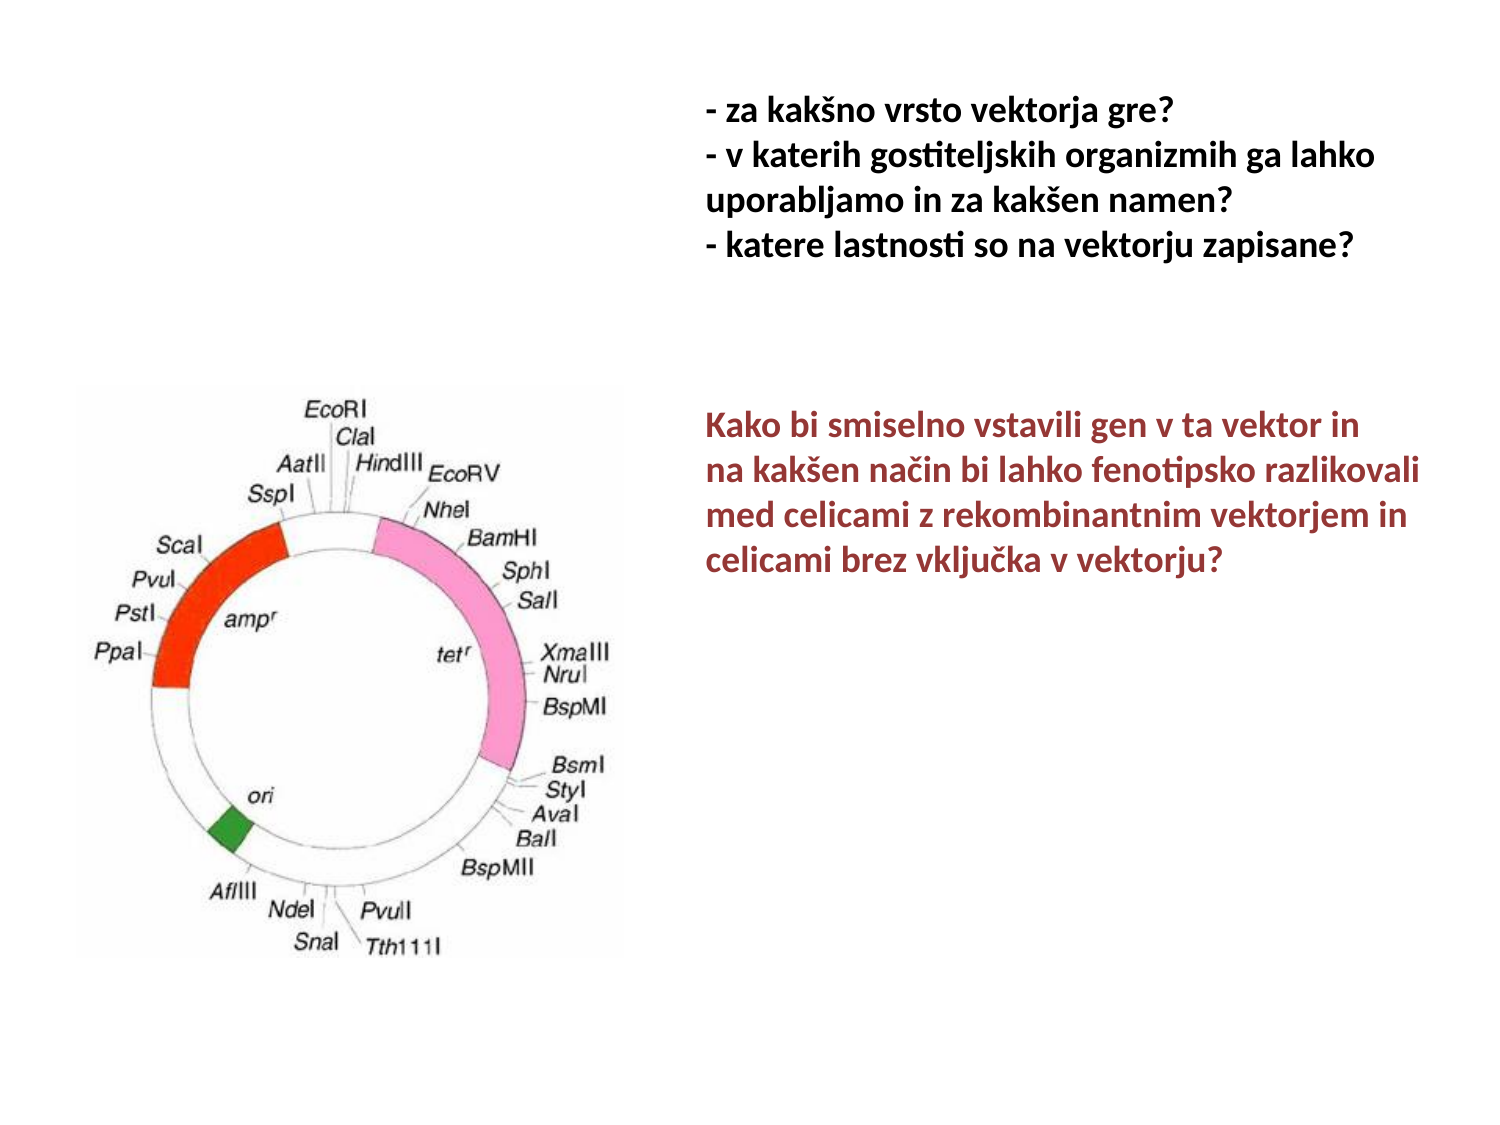

- za kakšno vrsto vektorja gre?
- v katerih gostiteljskih organizmih ga lahko uporabljamo in za kakšen namen?
- katere lastnosti so na vektorju zapisane?
Kako bi smiselno vstavili gen v ta vektor in
na kakšen način bi lahko fenotipsko razlikovali
med celicami z rekombinantnim vektorjem in
celicami brez vključka v vektorju?